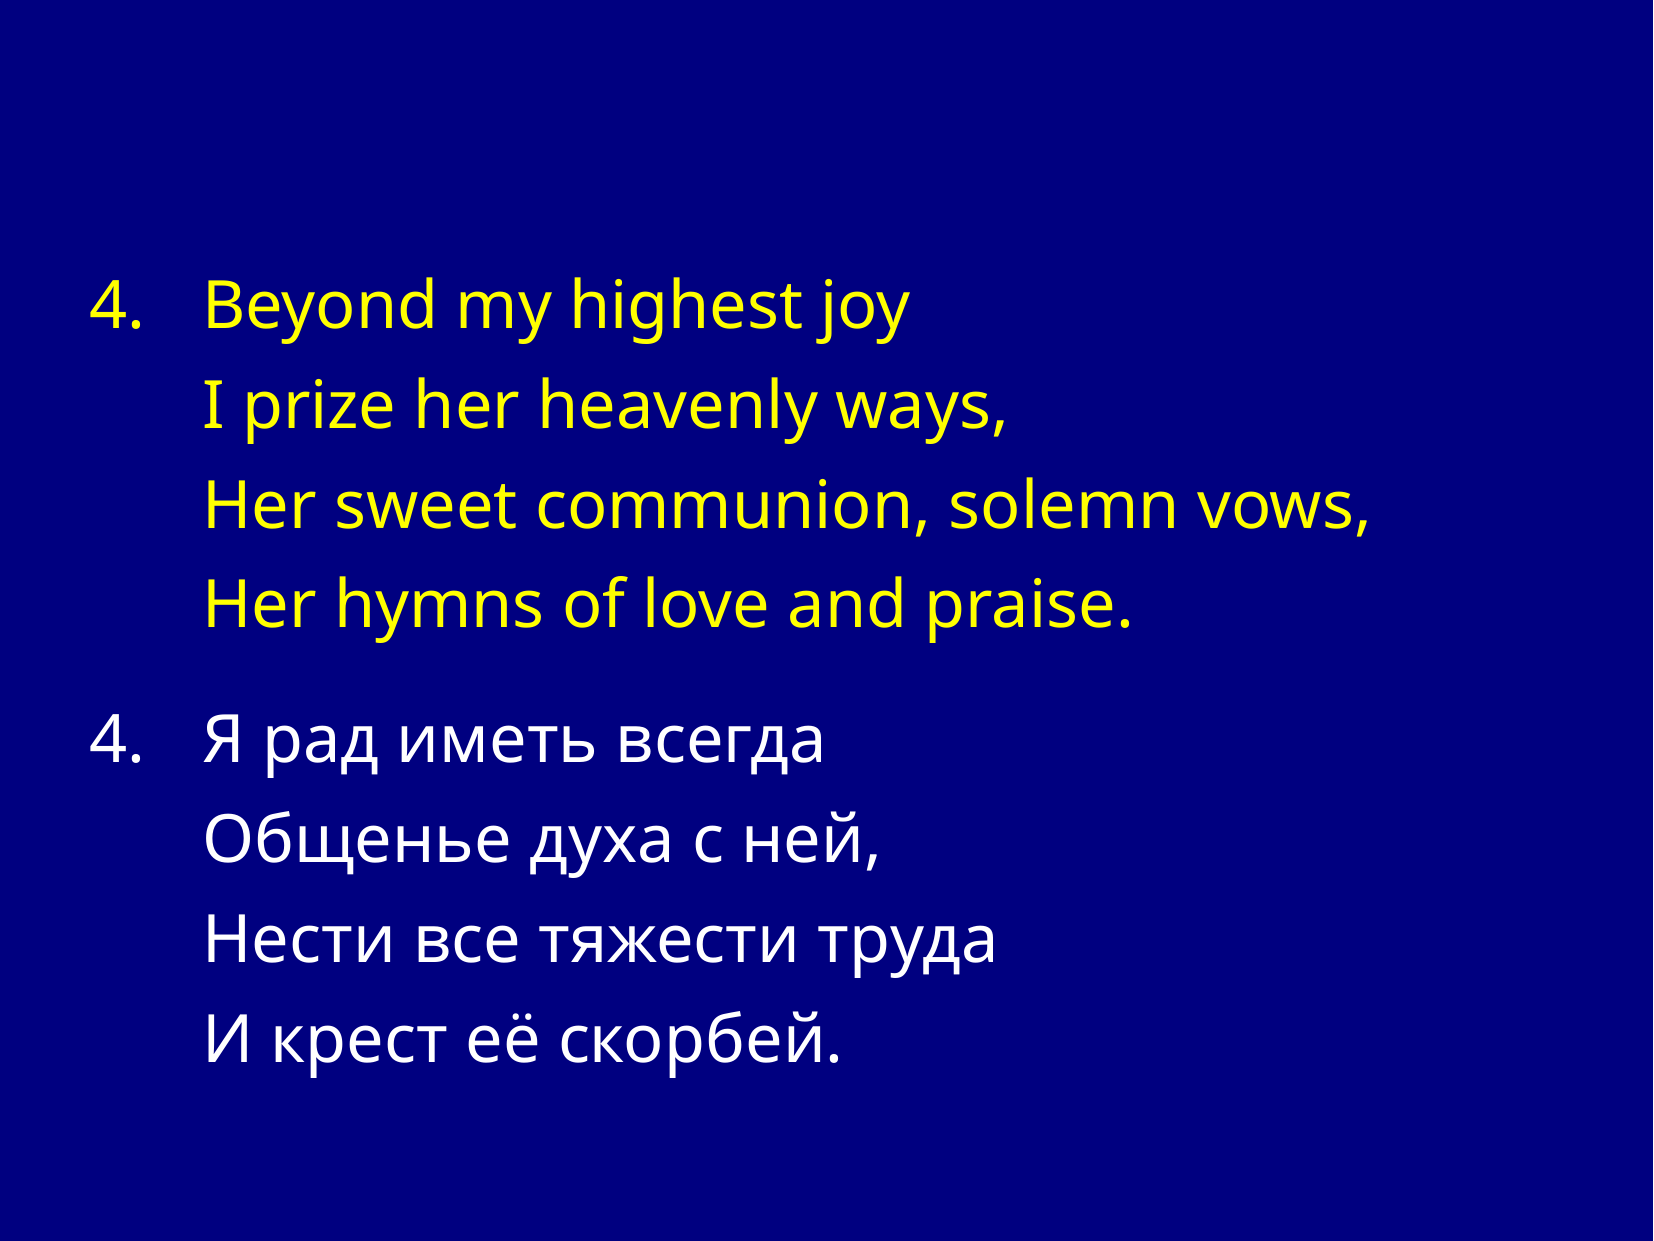

4.	Beyond my highest joy
	I prize her heavenly ways,
	Her sweet communion, solemn vows,
	Her hymns of love and praise.
4.	Я рад иметь всегда
	Общенье духа с ней,
	Нести все тяжести труда
	И крест её скорбей.